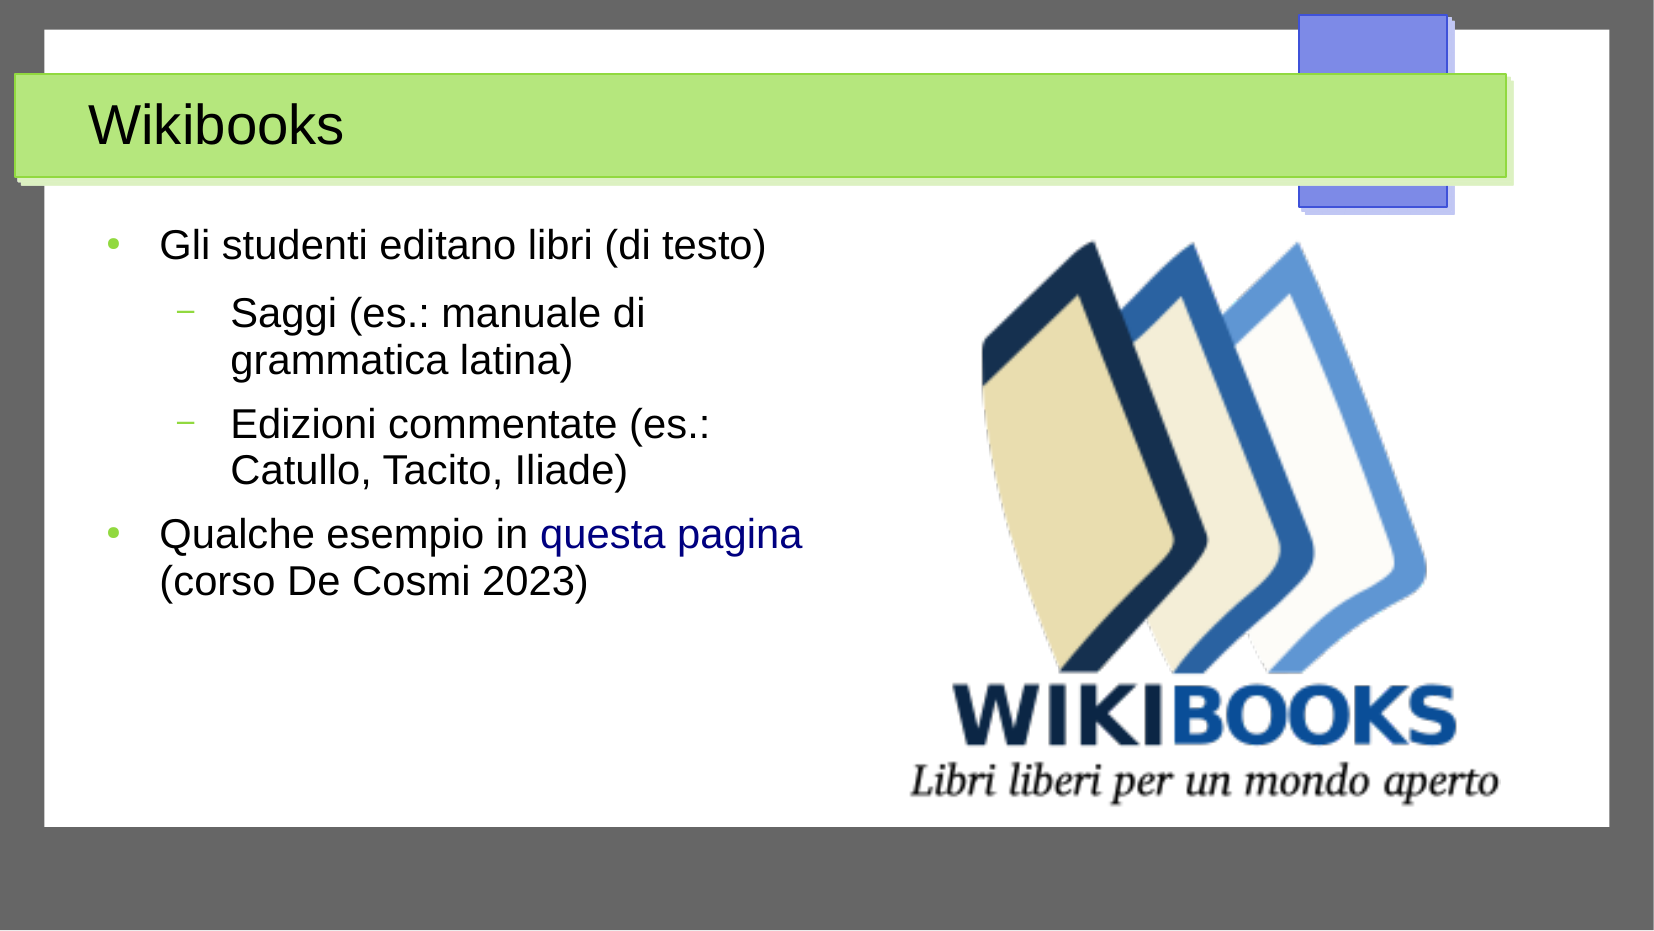

# Wikibooks
Gli studenti editano libri (di testo)
Saggi (es.: manuale di grammatica latina)
Edizioni commentate (es.: Catullo, Tacito, Iliade)
Qualche esempio in questa pagina (corso De Cosmi 2023)